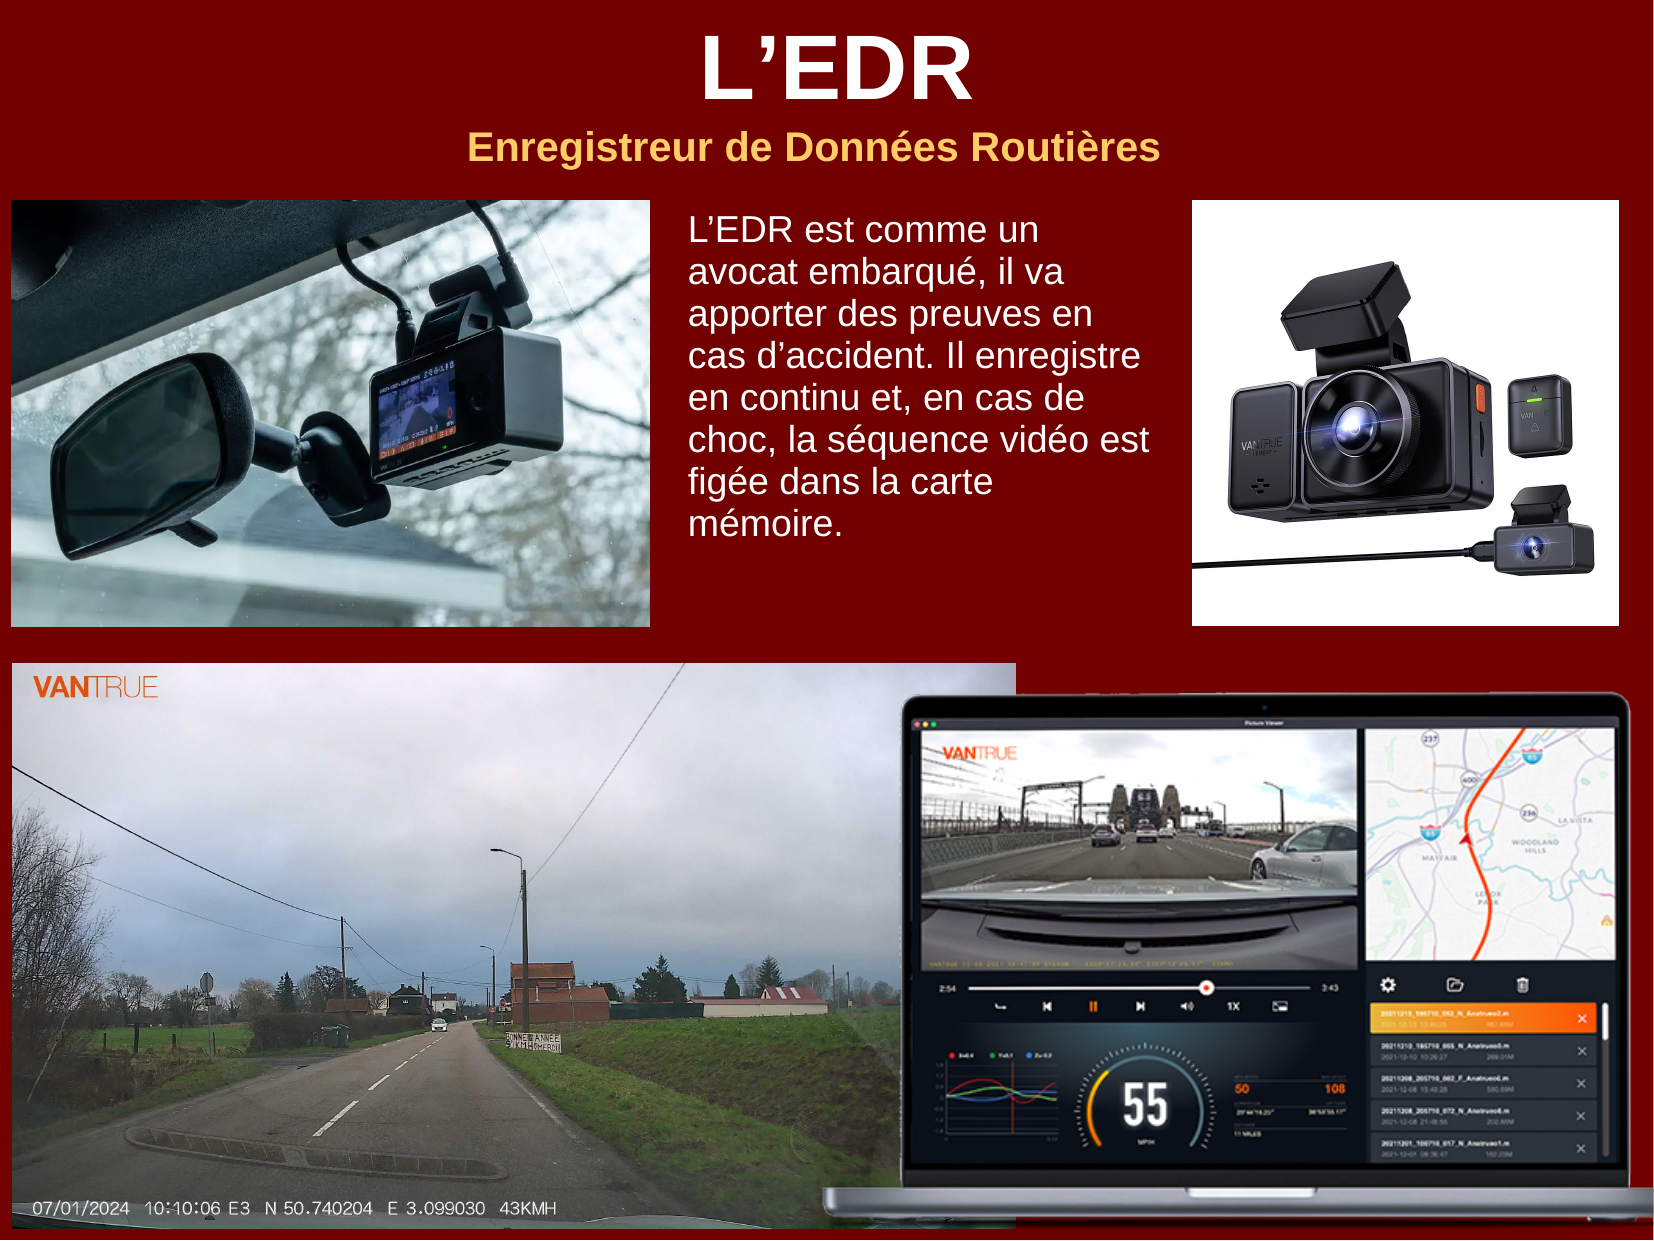

L’EDR
Enregistreur de Données Routières
L’EDR est comme un avocat embarqué, il va apporter des preuves en cas d’accident. Il enregistre en continu et, en cas de choc, la séquence vidéo est
figée dans la carte mémoire.